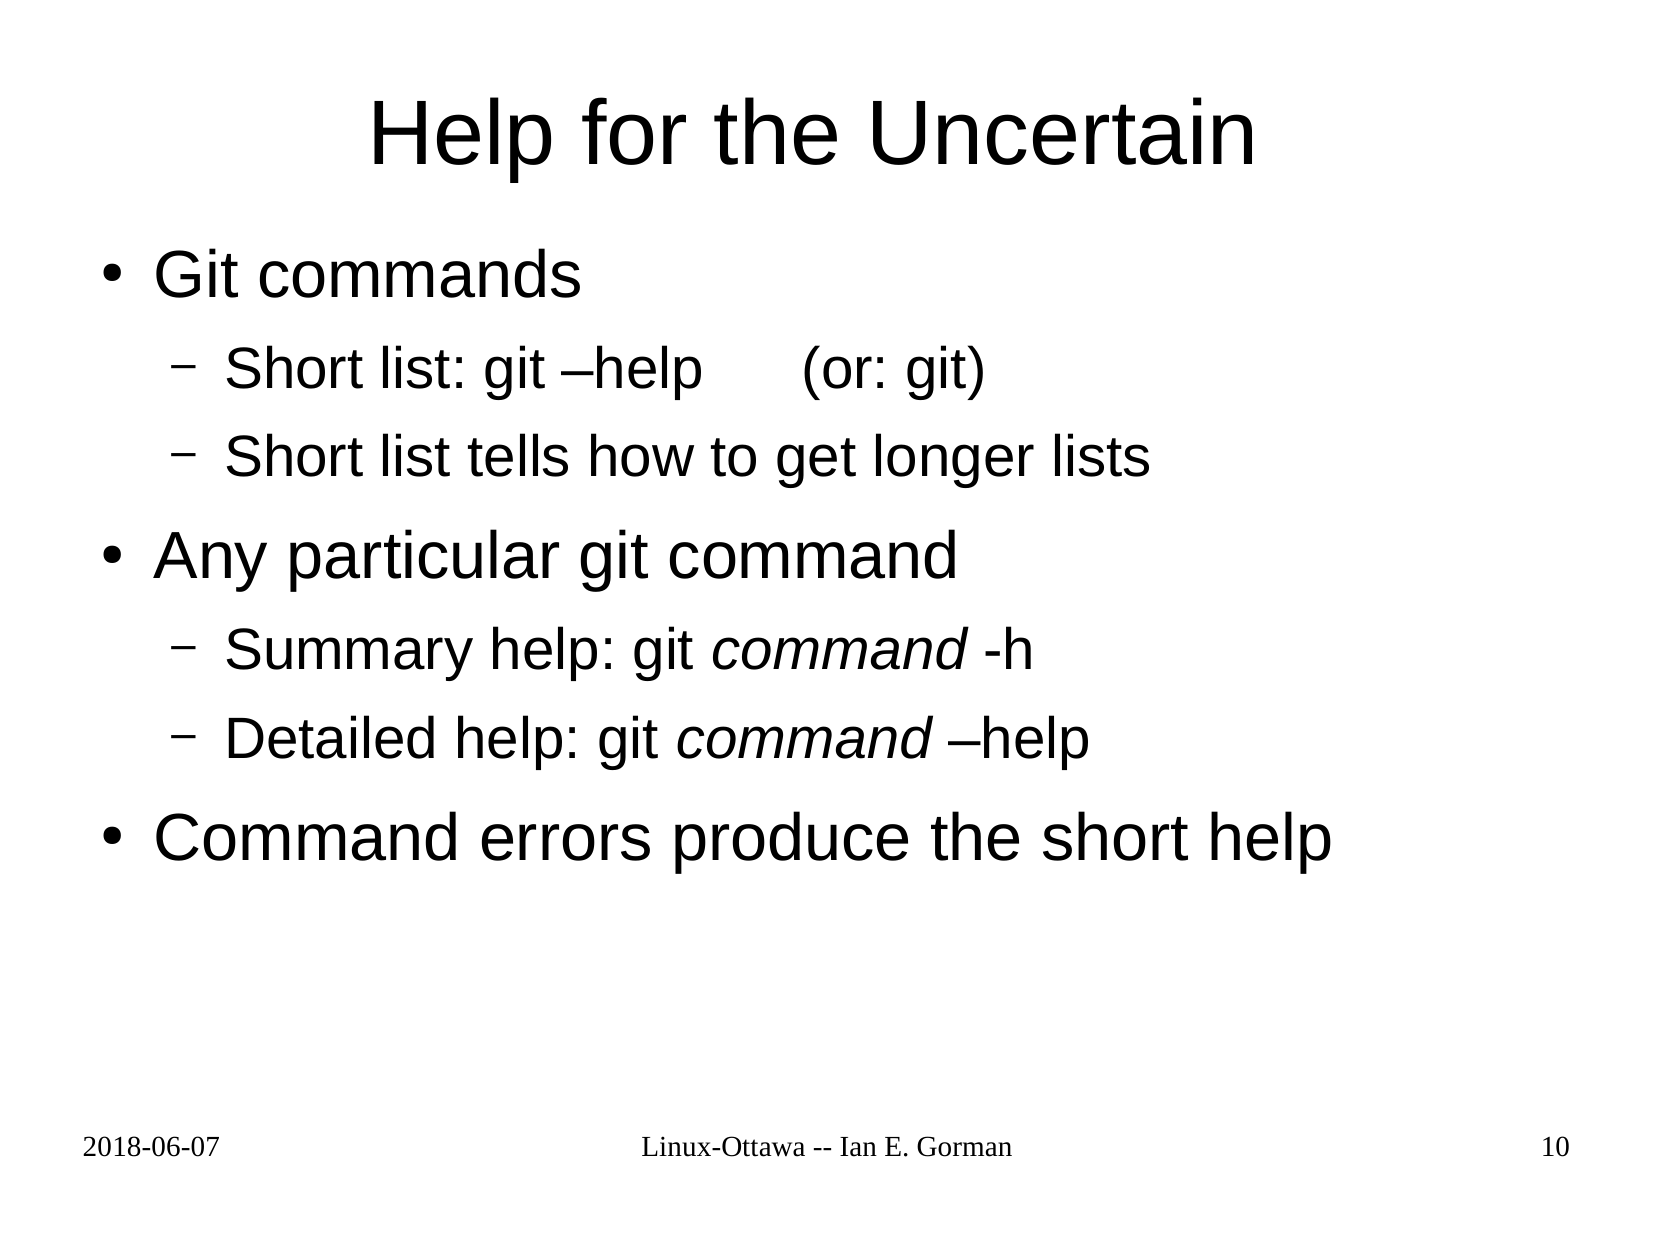

# Help for the Uncertain
Git commands
Short list: git –help (or: git)
Short list tells how to get longer lists
Any particular git command
Summary help: git command -h
Detailed help: git command –help
Command errors produce the short help
2018-06-07
Linux-Ottawa -- Ian E. Gorman
10